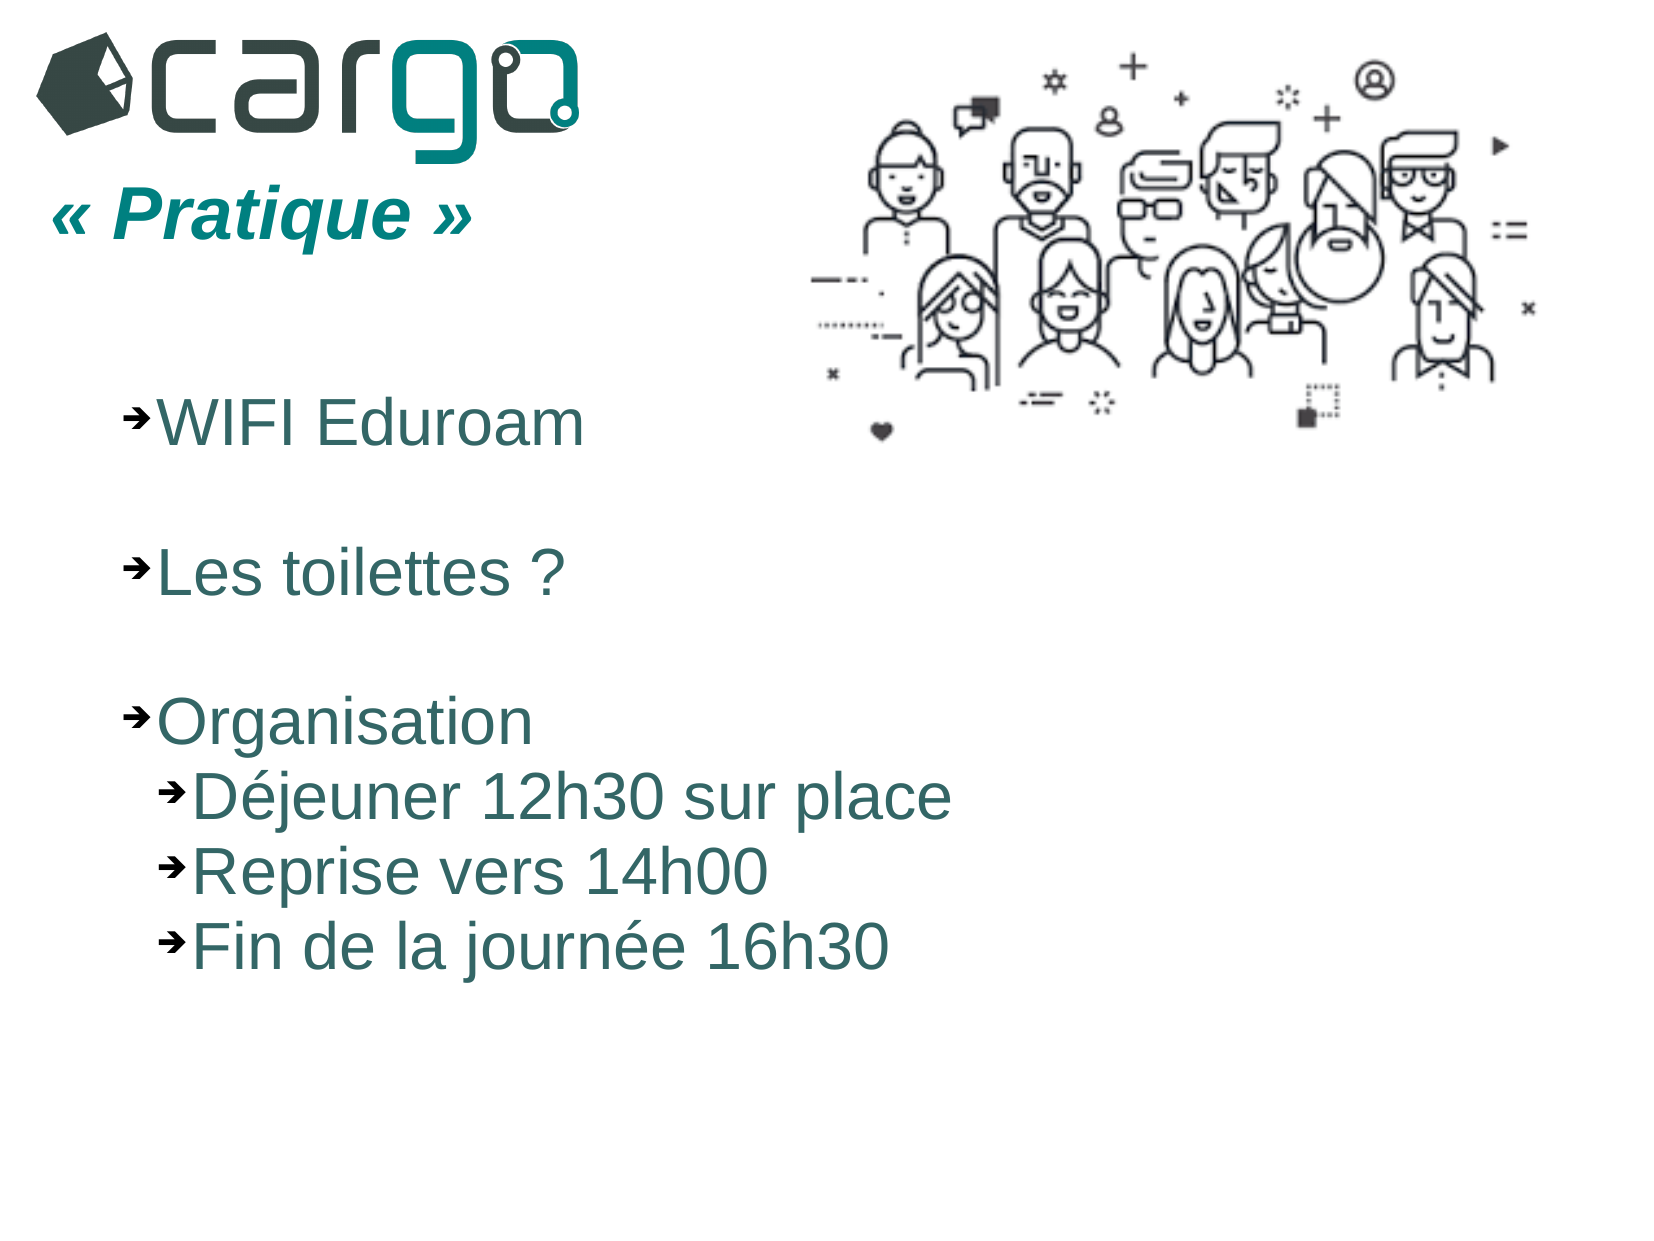

« Pratique »
WIFI Eduroam
Les toilettes ?
Organisation
Déjeuner 12h30 sur place
Reprise vers 14h00
Fin de la journée 16h30